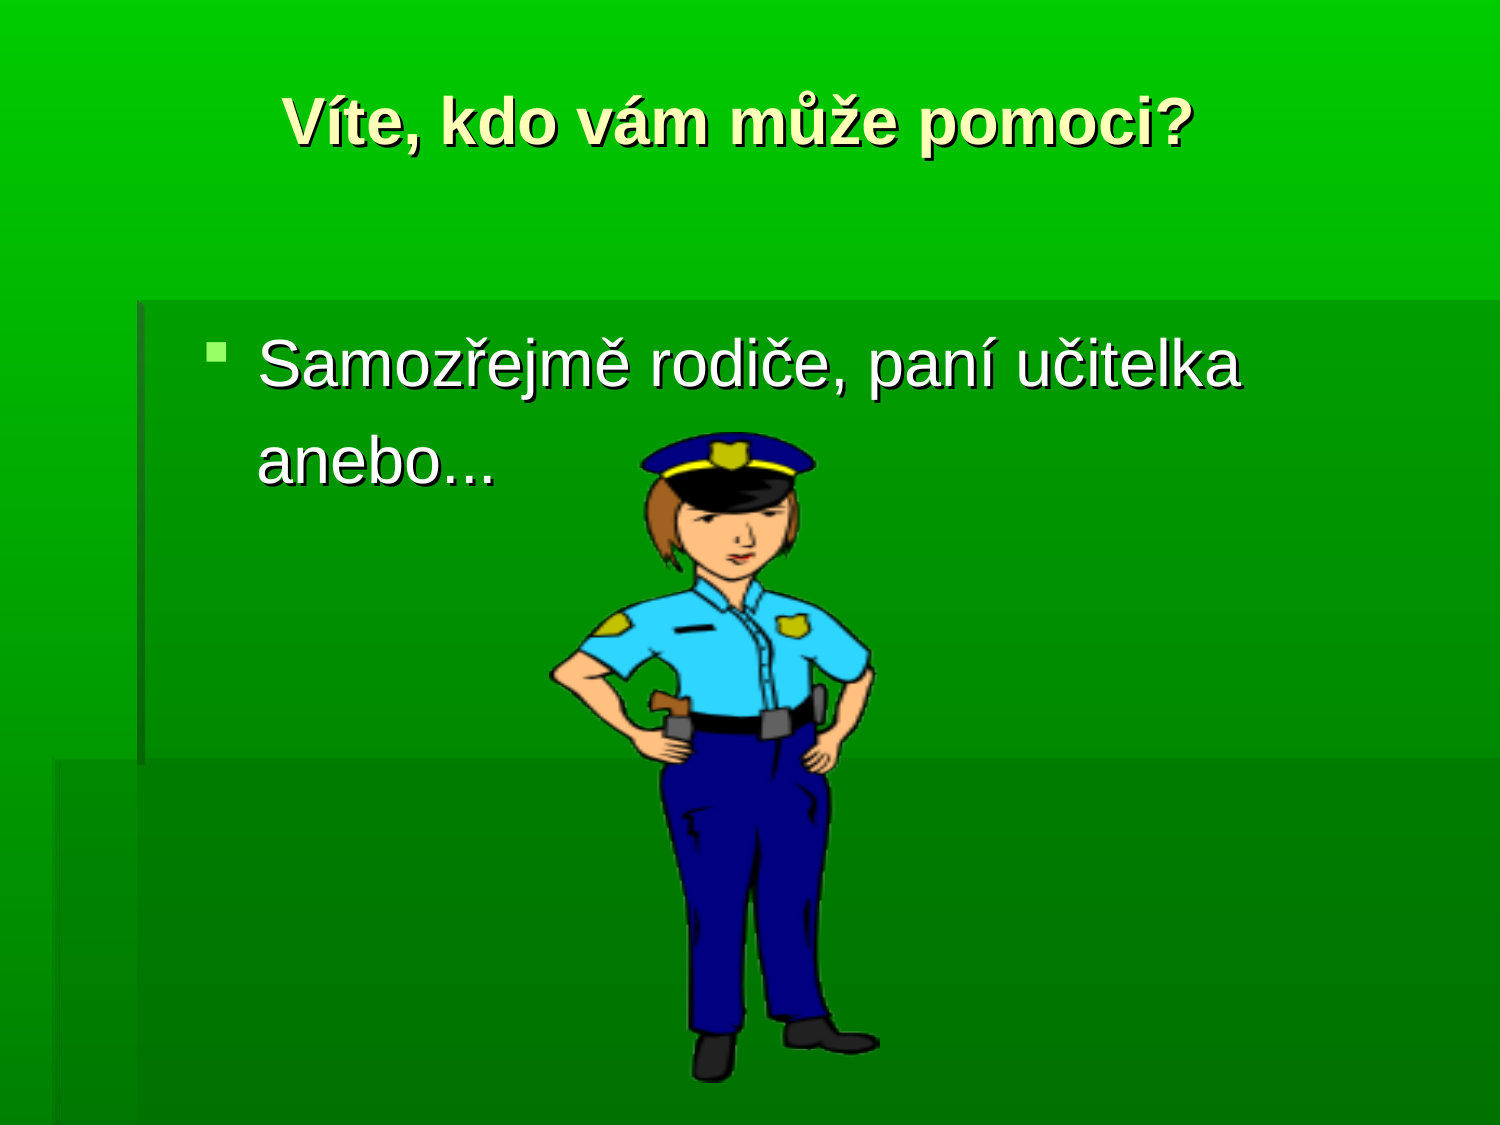

# Víte, kdo vám může pomoci?
Samozřejmě rodiče, paní učitelka
 anebo...